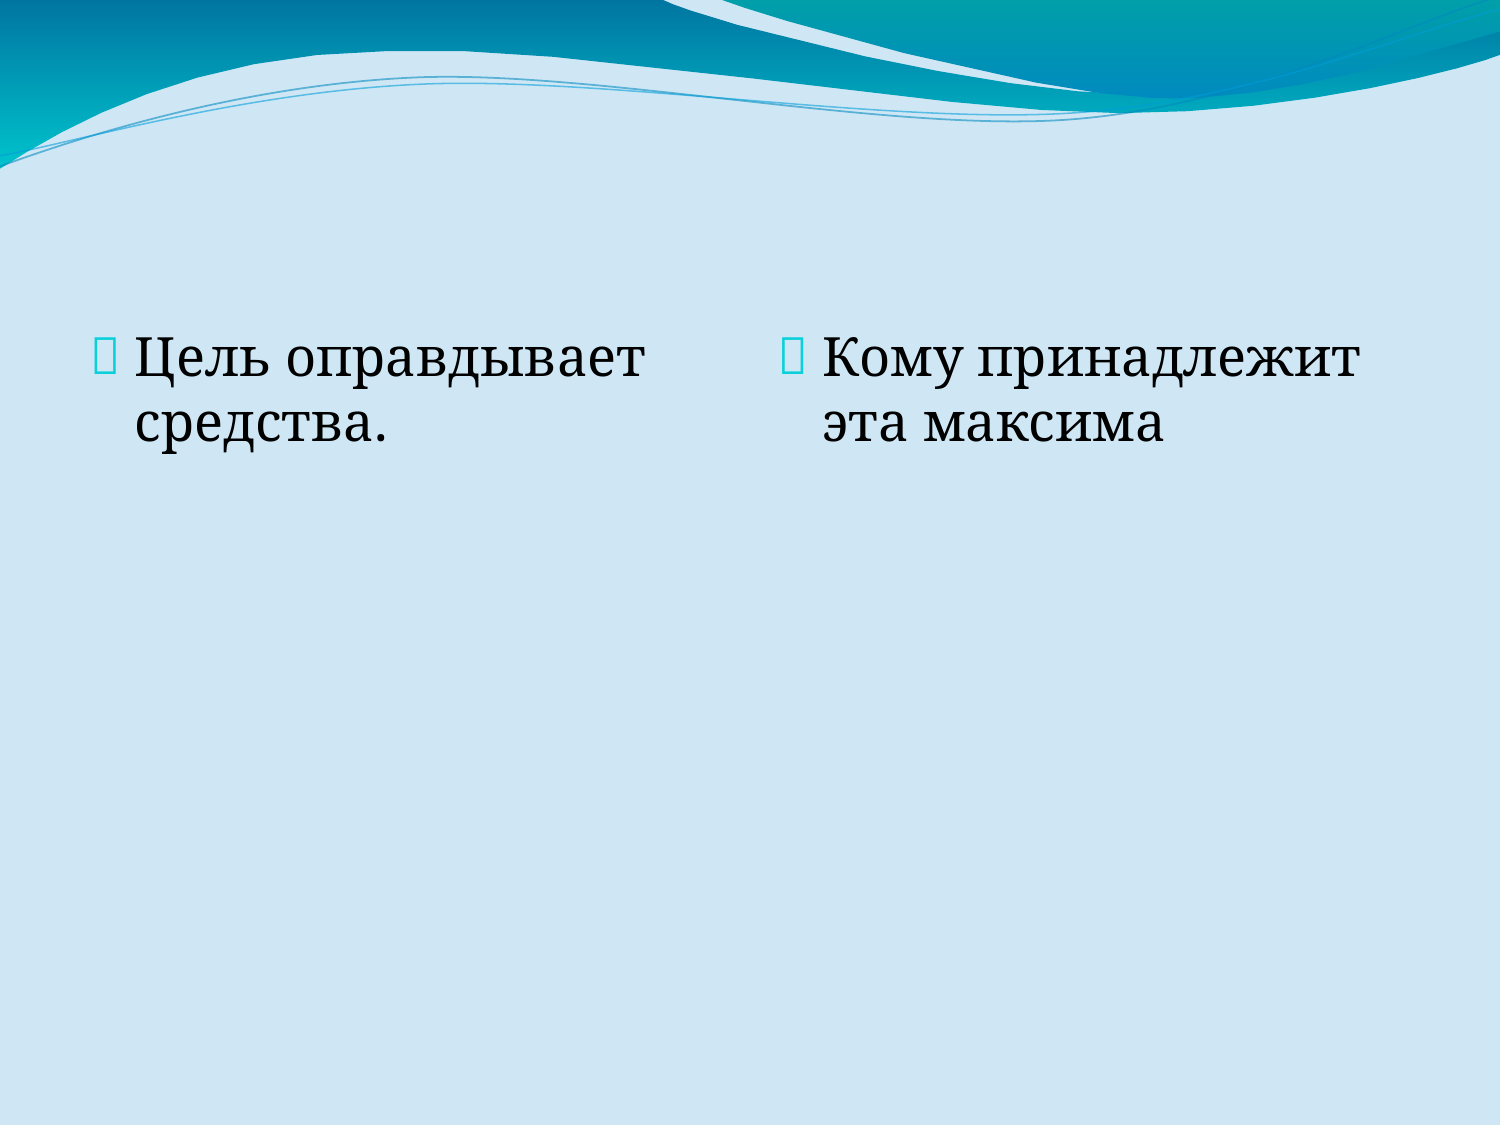

#
Цель оправдывает средства.
Кому принадлежит эта максима